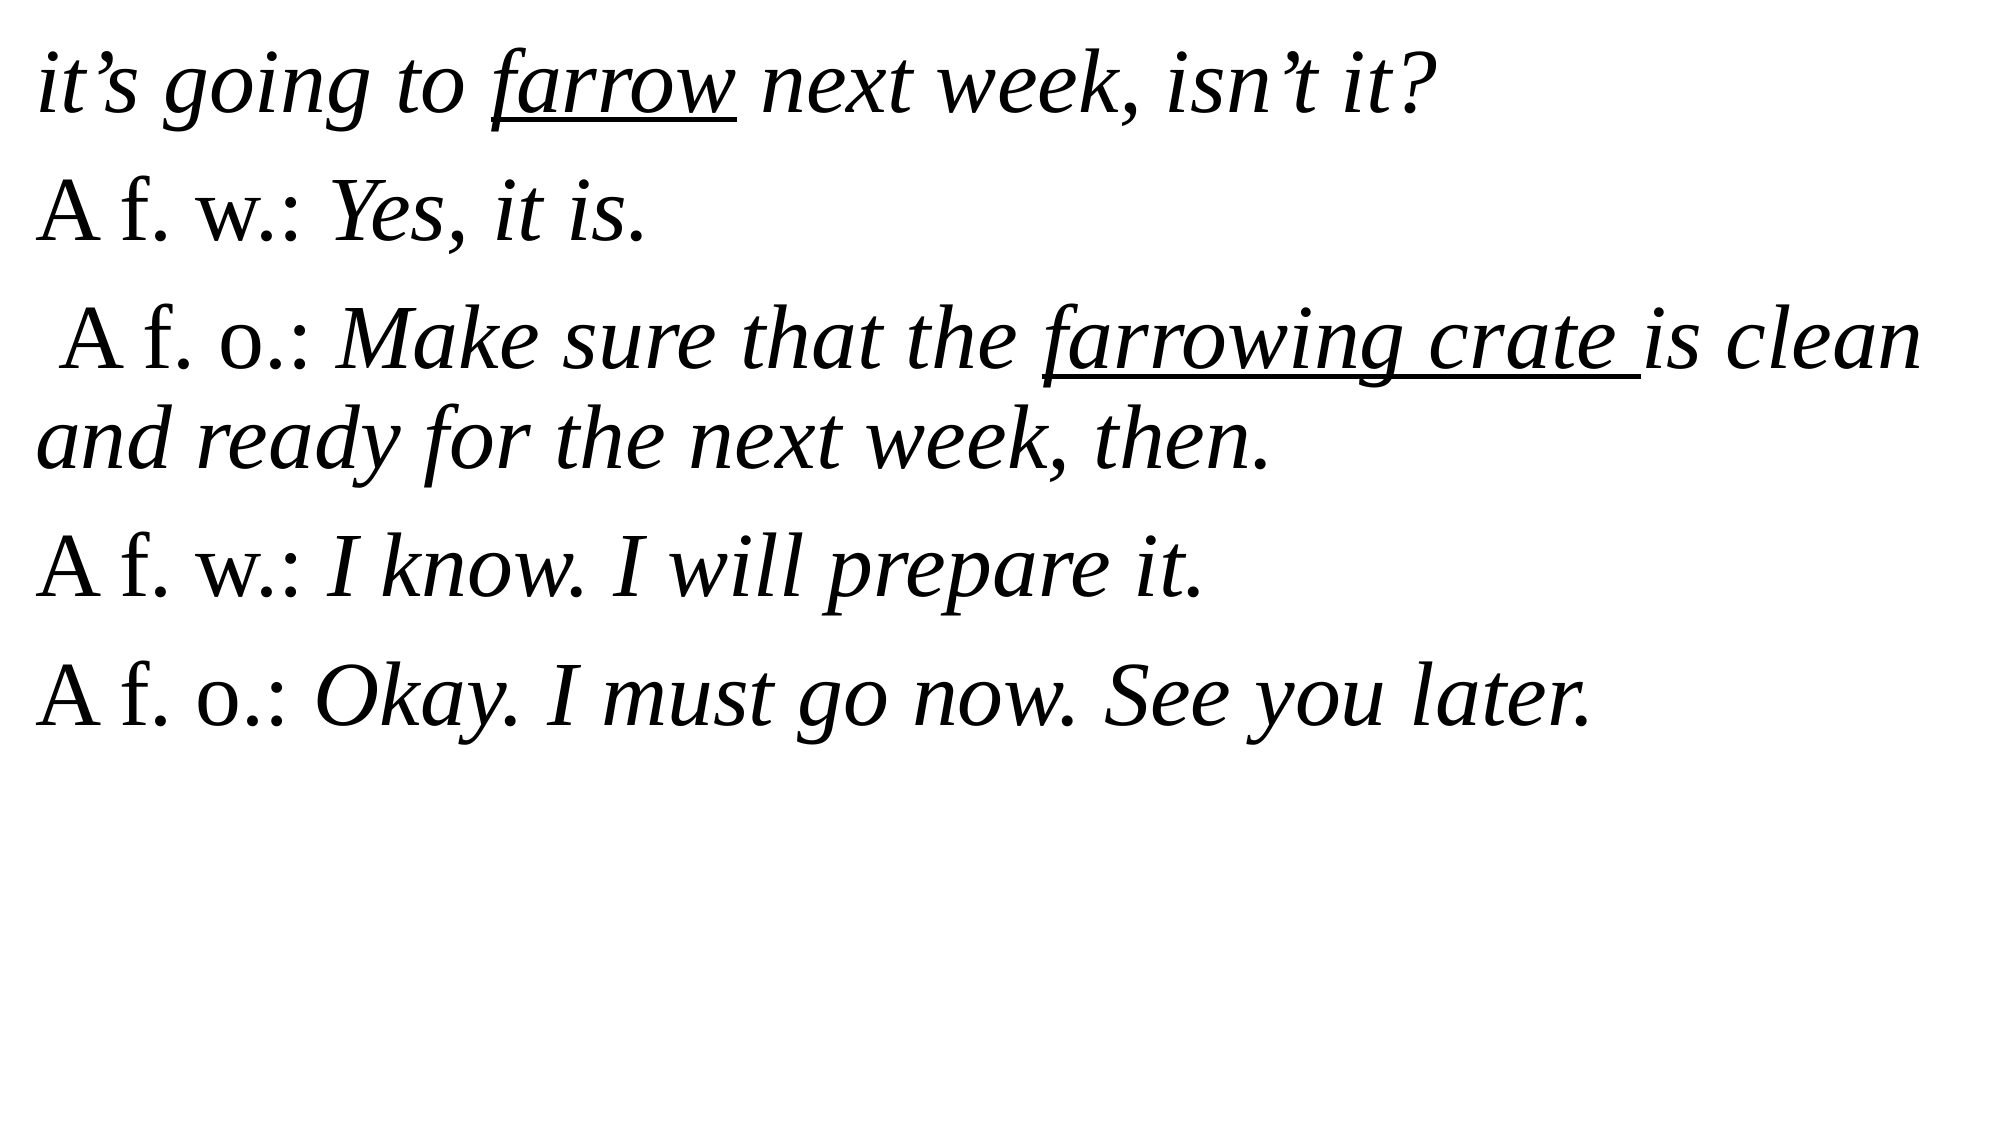

# it’s going to farrow next week, isn’t it?
A f. w.: Yes, it is.
 A f. o.: Make sure that the farrowing crate is clean and ready for the next week, then.
A f. w.: I know. I will prepare it.
A f. o.: Okay. I must go now. See you later.